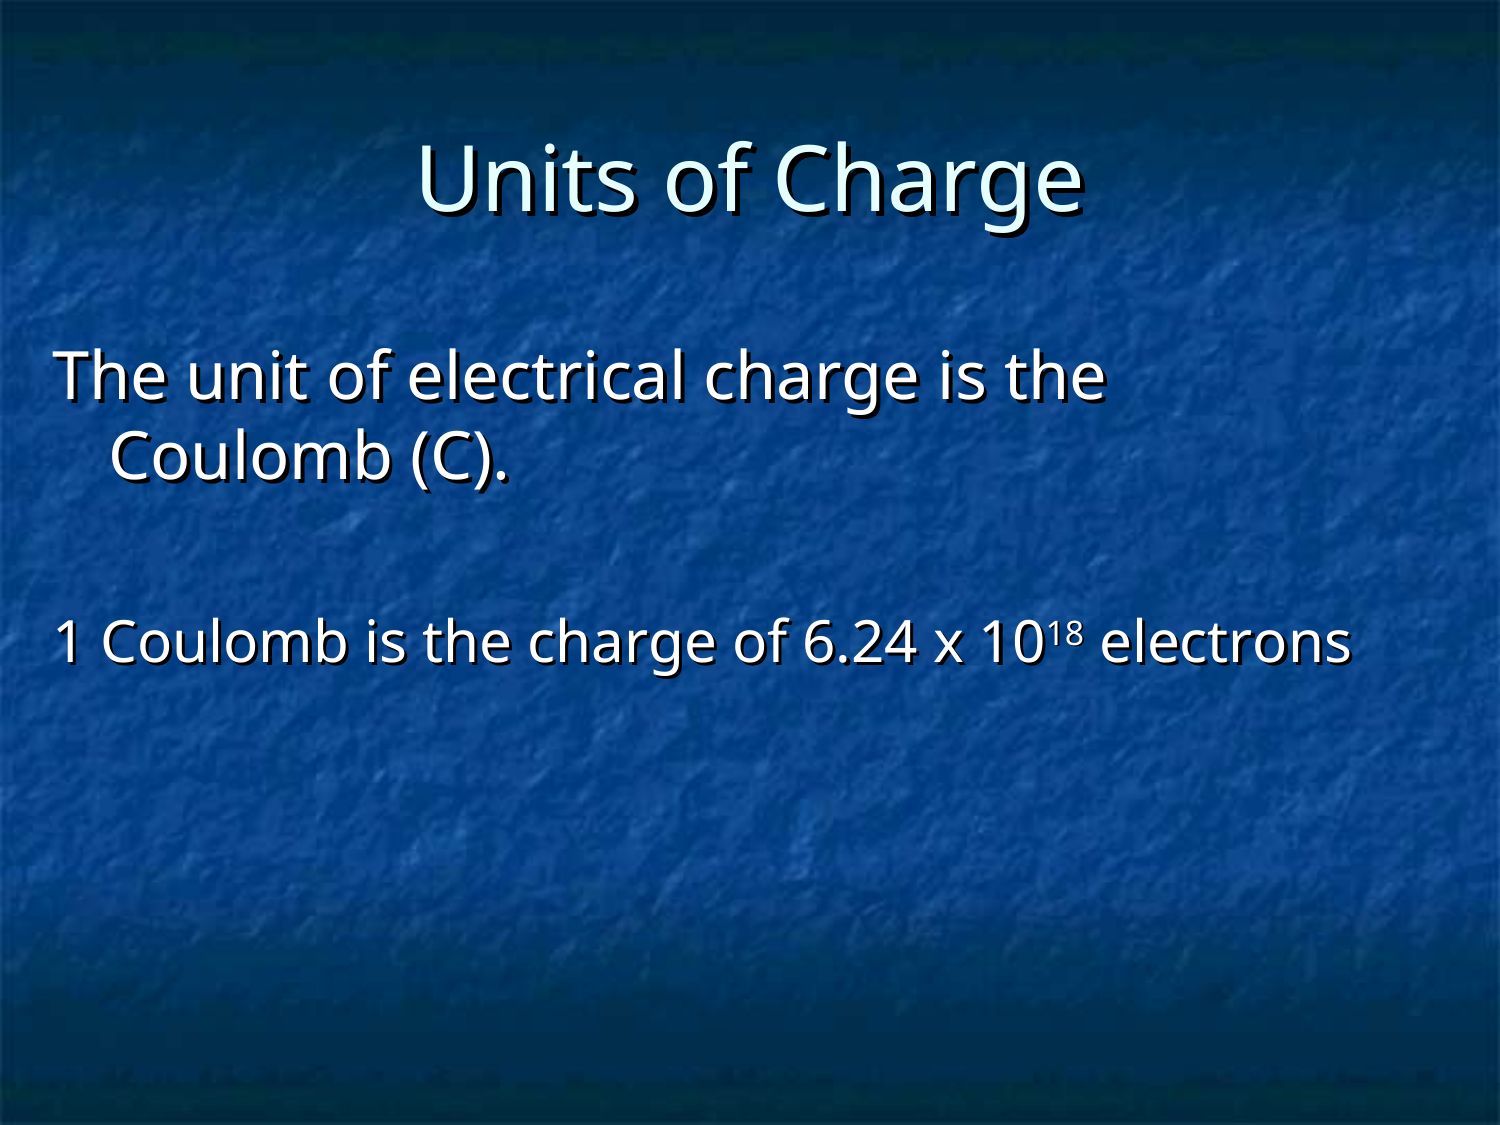

# Units of Charge
The unit of electrical charge is the Coulomb (C).
1 Coulomb is the charge of 6.24 x 1018 electrons